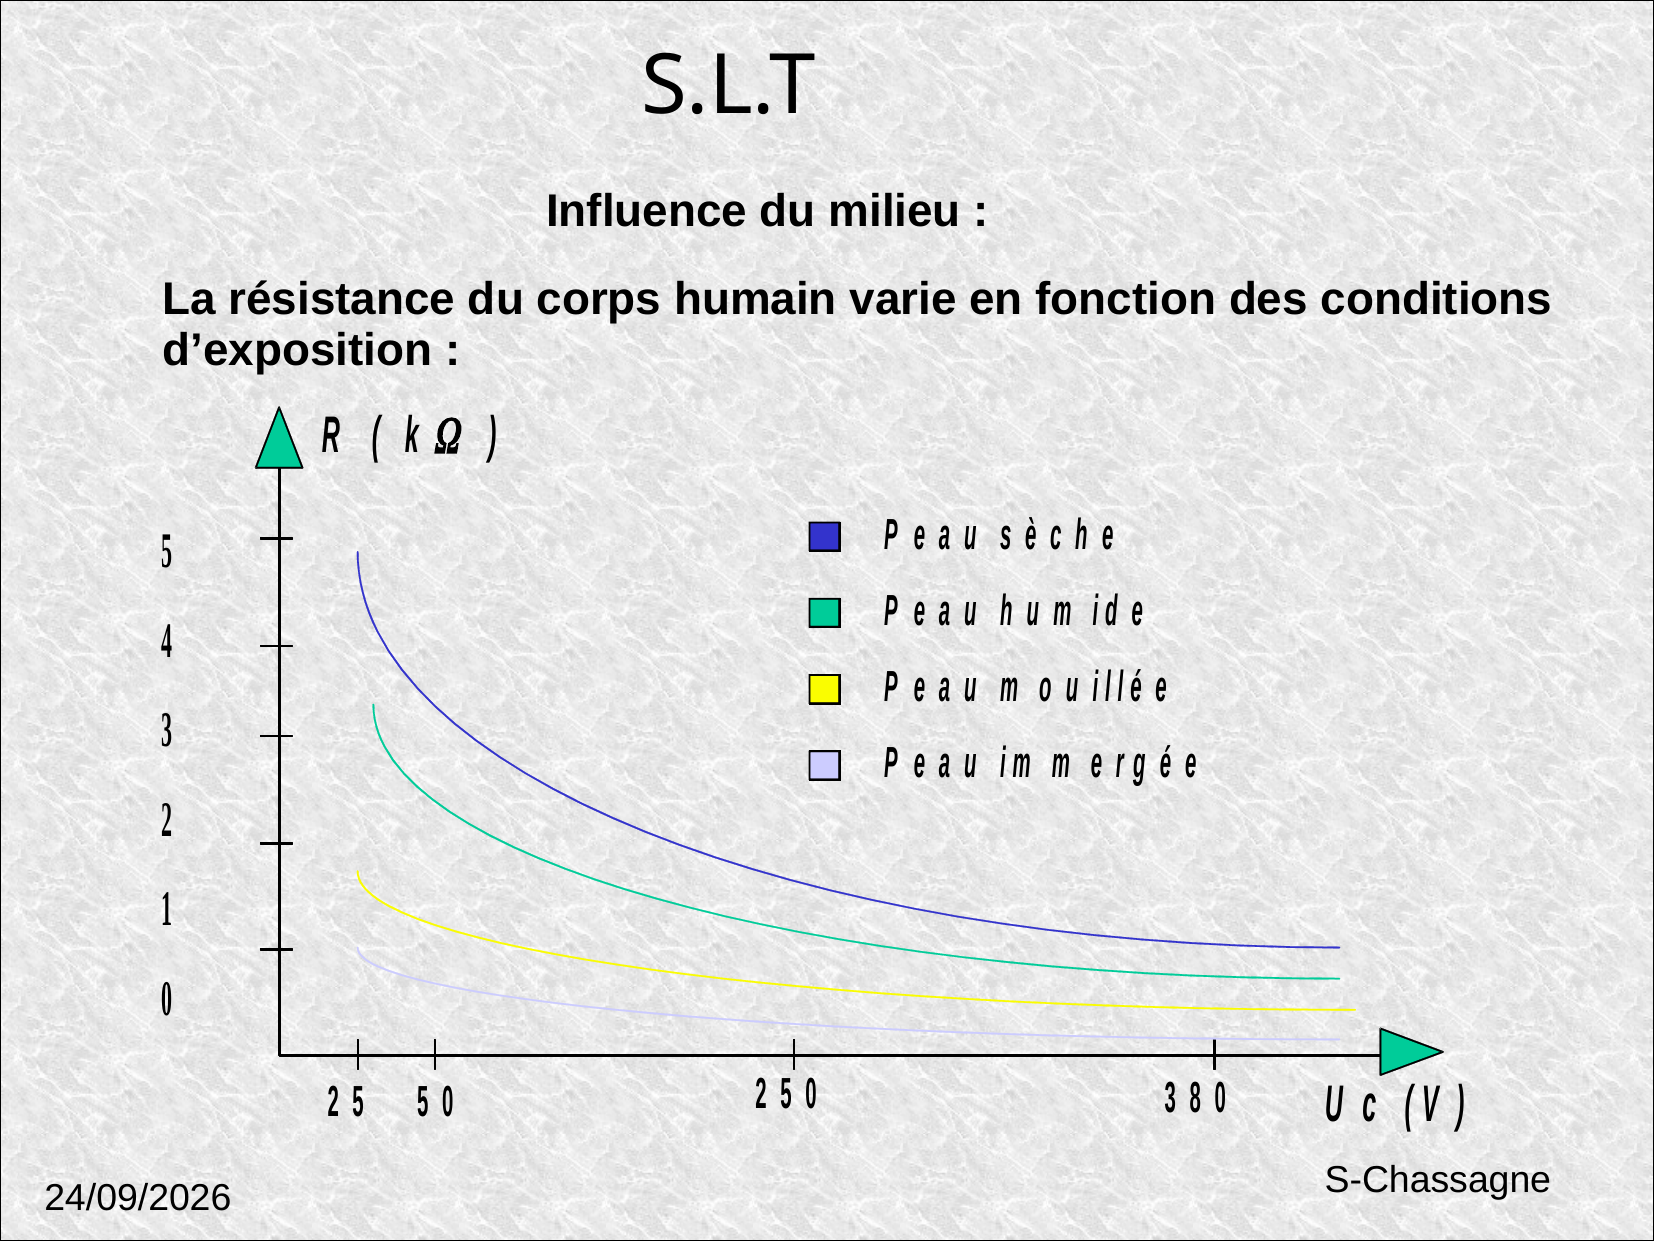

S.L.T
Influence du milieu :
La résistance du corps humain varie en fonction des conditions
d’exposition :